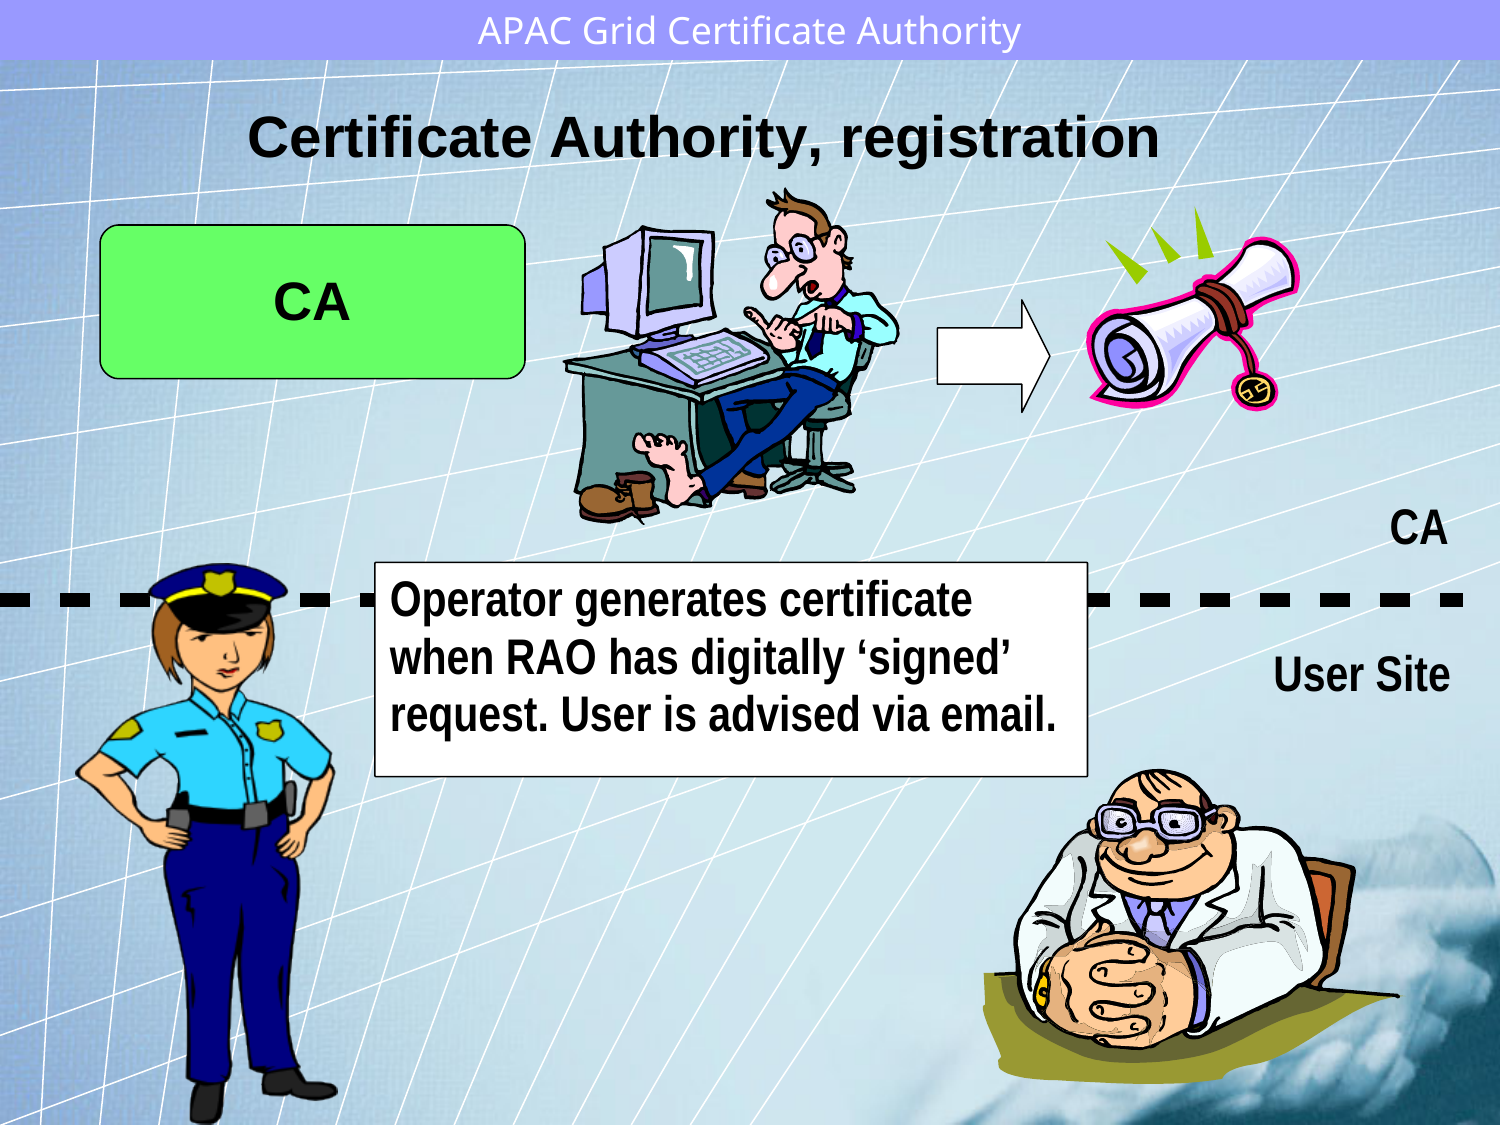

# Certificate Authority, registration
CA
CA
Operator generates certificate when RAO has digitally ‘signed’ request. User is advised via email.
User Site